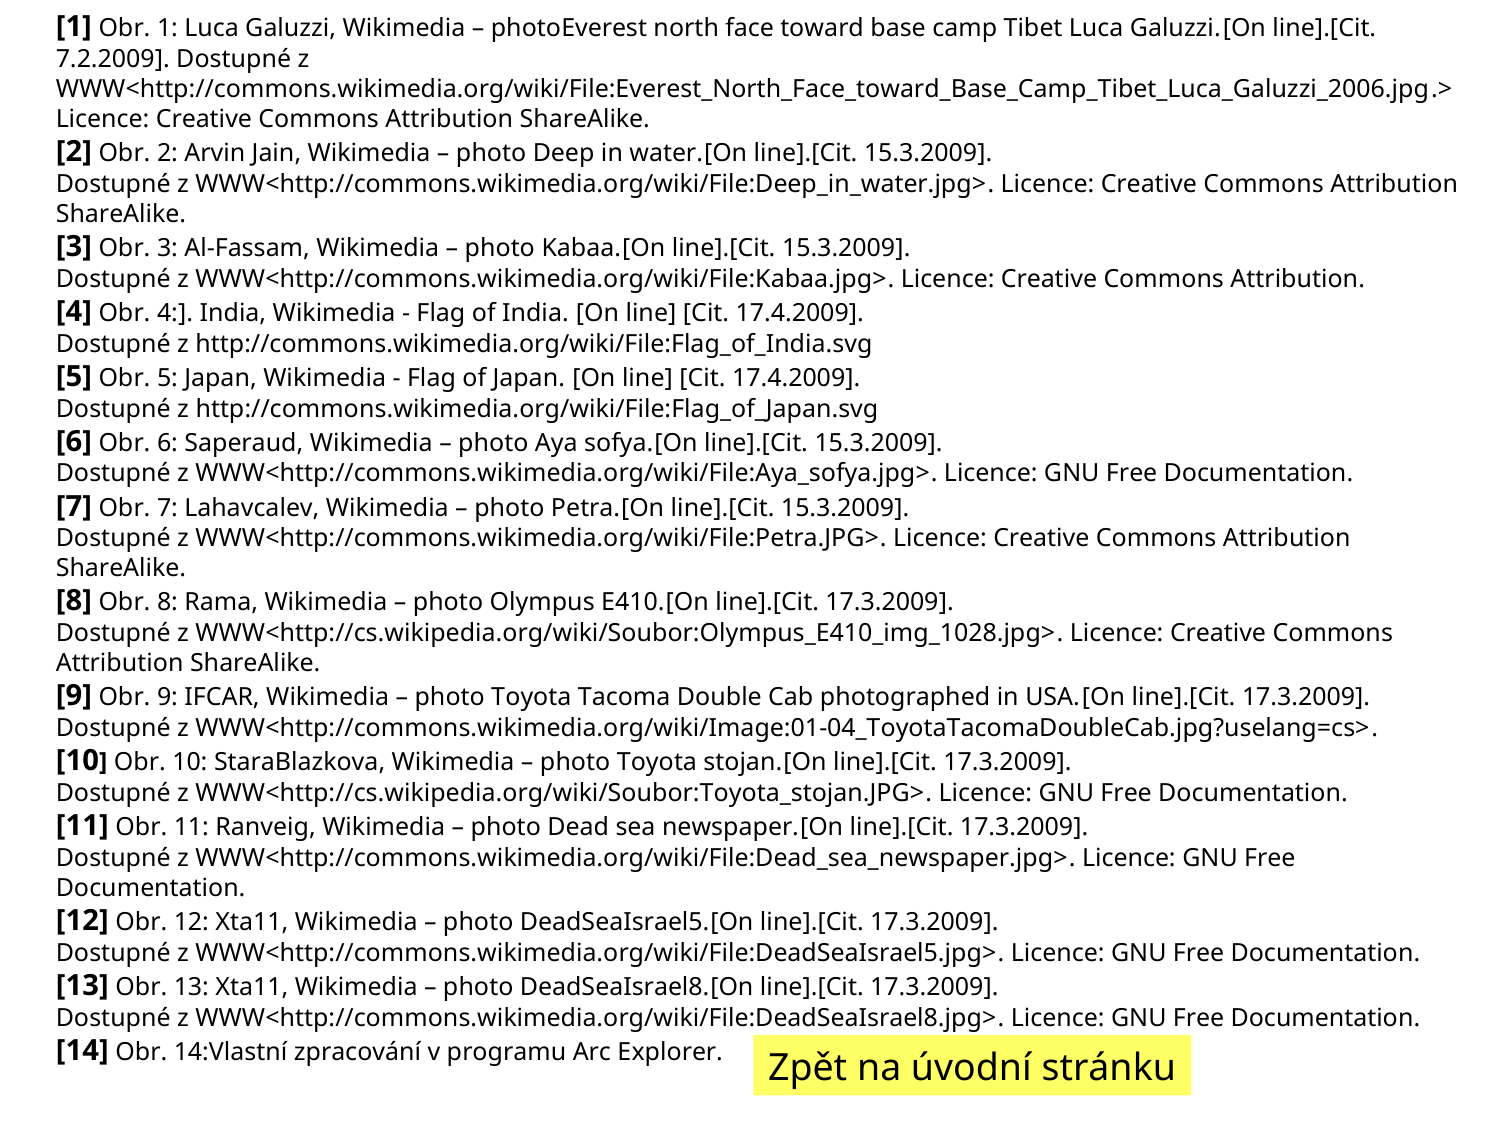

[1] Obr. 1: Luca Galuzzi, Wikimedia – photoEverest north face toward base camp Tibet Luca Galuzzi.[On line].[Cit. 7.2.2009]. Dostupné z WWW<http://commons.wikimedia.org/wiki/File:Everest_North_Face_toward_Base_Camp_Tibet_Luca_Galuzzi_2006.jpg.> Licence: Creative Commons Attribution ShareAlike.
[2] Obr. 2: Arvin Jain, Wikimedia – photo Deep in water.[On line].[Cit. 15.3.2009].
Dostupné z WWW<http://commons.wikimedia.org/wiki/File:Deep_in_water.jpg>. Licence: Creative Commons Attribution ShareAlike.
[3] Obr. 3: Al-Fassam, Wikimedia – photo Kabaa.[On line].[Cit. 15.3.2009].
Dostupné z WWW<http://commons.wikimedia.org/wiki/File:Kabaa.jpg>. Licence: Creative Commons Attribution.
[4] Obr. 4:]. India, Wikimedia - Flag of India. [On line] [Cit. 17.4.2009].
Dostupné z http://commons.wikimedia.org/wiki/File:Flag_of_India.svg
[5] Obr. 5: Japan, Wikimedia - Flag of Japan. [On line] [Cit. 17.4.2009].
Dostupné z http://commons.wikimedia.org/wiki/File:Flag_of_Japan.svg
[6] Obr. 6: Saperaud, Wikimedia – photo Aya sofya.[On line].[Cit. 15.3.2009].
Dostupné z WWW<http://commons.wikimedia.org/wiki/File:Aya_sofya.jpg>. Licence: GNU Free Documentation.
[7] Obr. 7: Lahavcalev, Wikimedia – photo Petra.[On line].[Cit. 15.3.2009].
Dostupné z WWW<http://commons.wikimedia.org/wiki/File:Petra.JPG>. Licence: Creative Commons Attribution ShareAlike.
[8] Obr. 8: Rama, Wikimedia – photo Olympus E410.[On line].[Cit. 17.3.2009].
Dostupné z WWW<http://cs.wikipedia.org/wiki/Soubor:Olympus_E410_img_1028.jpg>. Licence: Creative Commons Attribution ShareAlike.
[9] Obr. 9: IFCAR, Wikimedia – photo Toyota Tacoma Double Cab photographed in USA.[On line].[Cit. 17.3.2009].
Dostupné z WWW<http://commons.wikimedia.org/wiki/Image:01-04_ToyotaTacomaDoubleCab.jpg?uselang=cs>.
[10] Obr. 10: StaraBlazkova, Wikimedia – photo Toyota stojan.[On line].[Cit. 17.3.2009].
Dostupné z WWW<http://cs.wikipedia.org/wiki/Soubor:Toyota_stojan.JPG>. Licence: GNU Free Documentation.
[11] Obr. 11: Ranveig, Wikimedia – photo Dead sea newspaper.[On line].[Cit. 17.3.2009].
Dostupné z WWW<http://commons.wikimedia.org/wiki/File:Dead_sea_newspaper.jpg>. Licence: GNU Free Documentation.
[12] Obr. 12: Xta11, Wikimedia – photo DeadSeaIsrael5.[On line].[Cit. 17.3.2009].
Dostupné z WWW<http://commons.wikimedia.org/wiki/File:DeadSeaIsrael5.jpg>. Licence: GNU Free Documentation.
[13] Obr. 13: Xta11, Wikimedia – photo DeadSeaIsrael8.[On line].[Cit. 17.3.2009].
Dostupné z WWW<http://commons.wikimedia.org/wiki/File:DeadSeaIsrael8.jpg>. Licence: GNU Free Documentation.
[14] Obr. 14:Vlastní zpracování v programu Arc Explorer.
Zpět na úvodní stránku